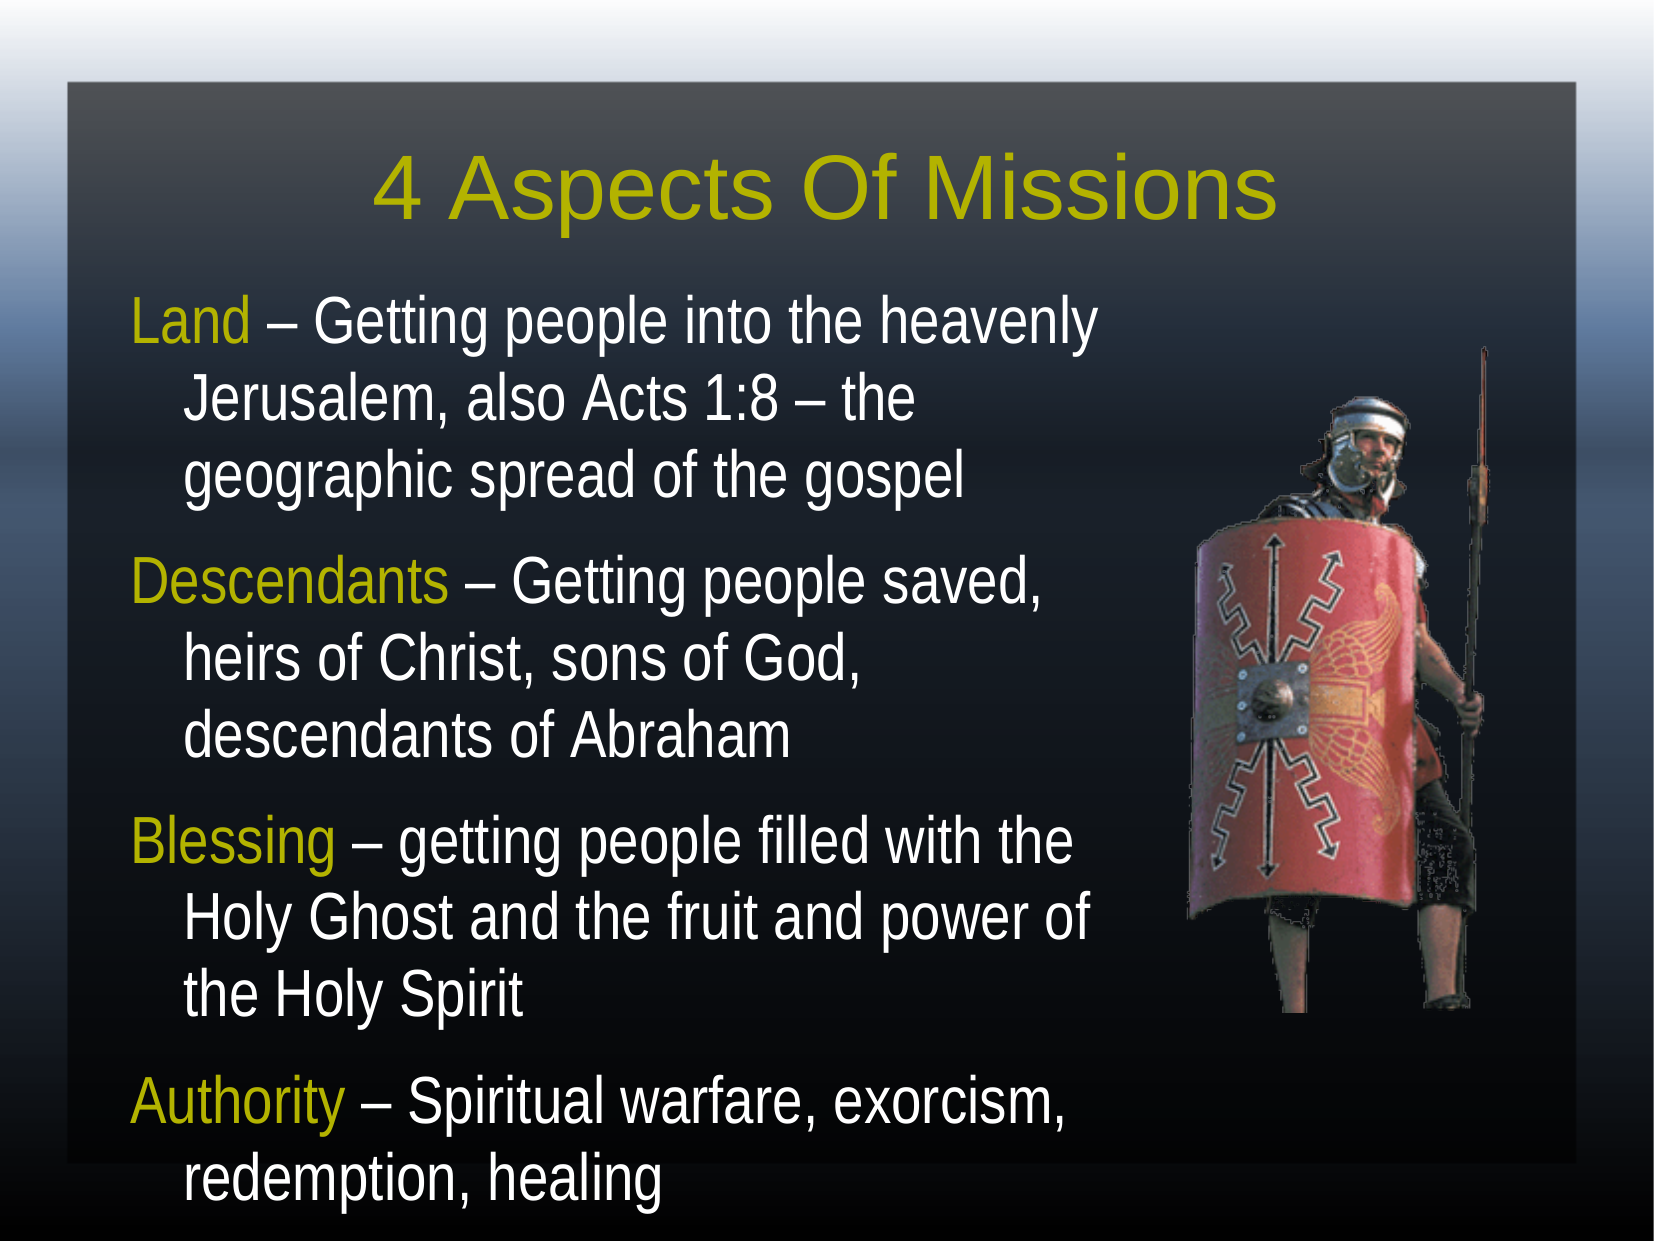

# 4 Aspects Of Missions
Land – Getting people into the heavenly Jerusalem, also Acts 1:8 – the geographic spread of the gospel
Descendants – Getting people saved, heirs of Christ, sons of God, descendants of Abraham
Blessing – getting people filled with the Holy Ghost and the fruit and power of the Holy Spirit
Authority – Spiritual warfare, exorcism, redemption, healing